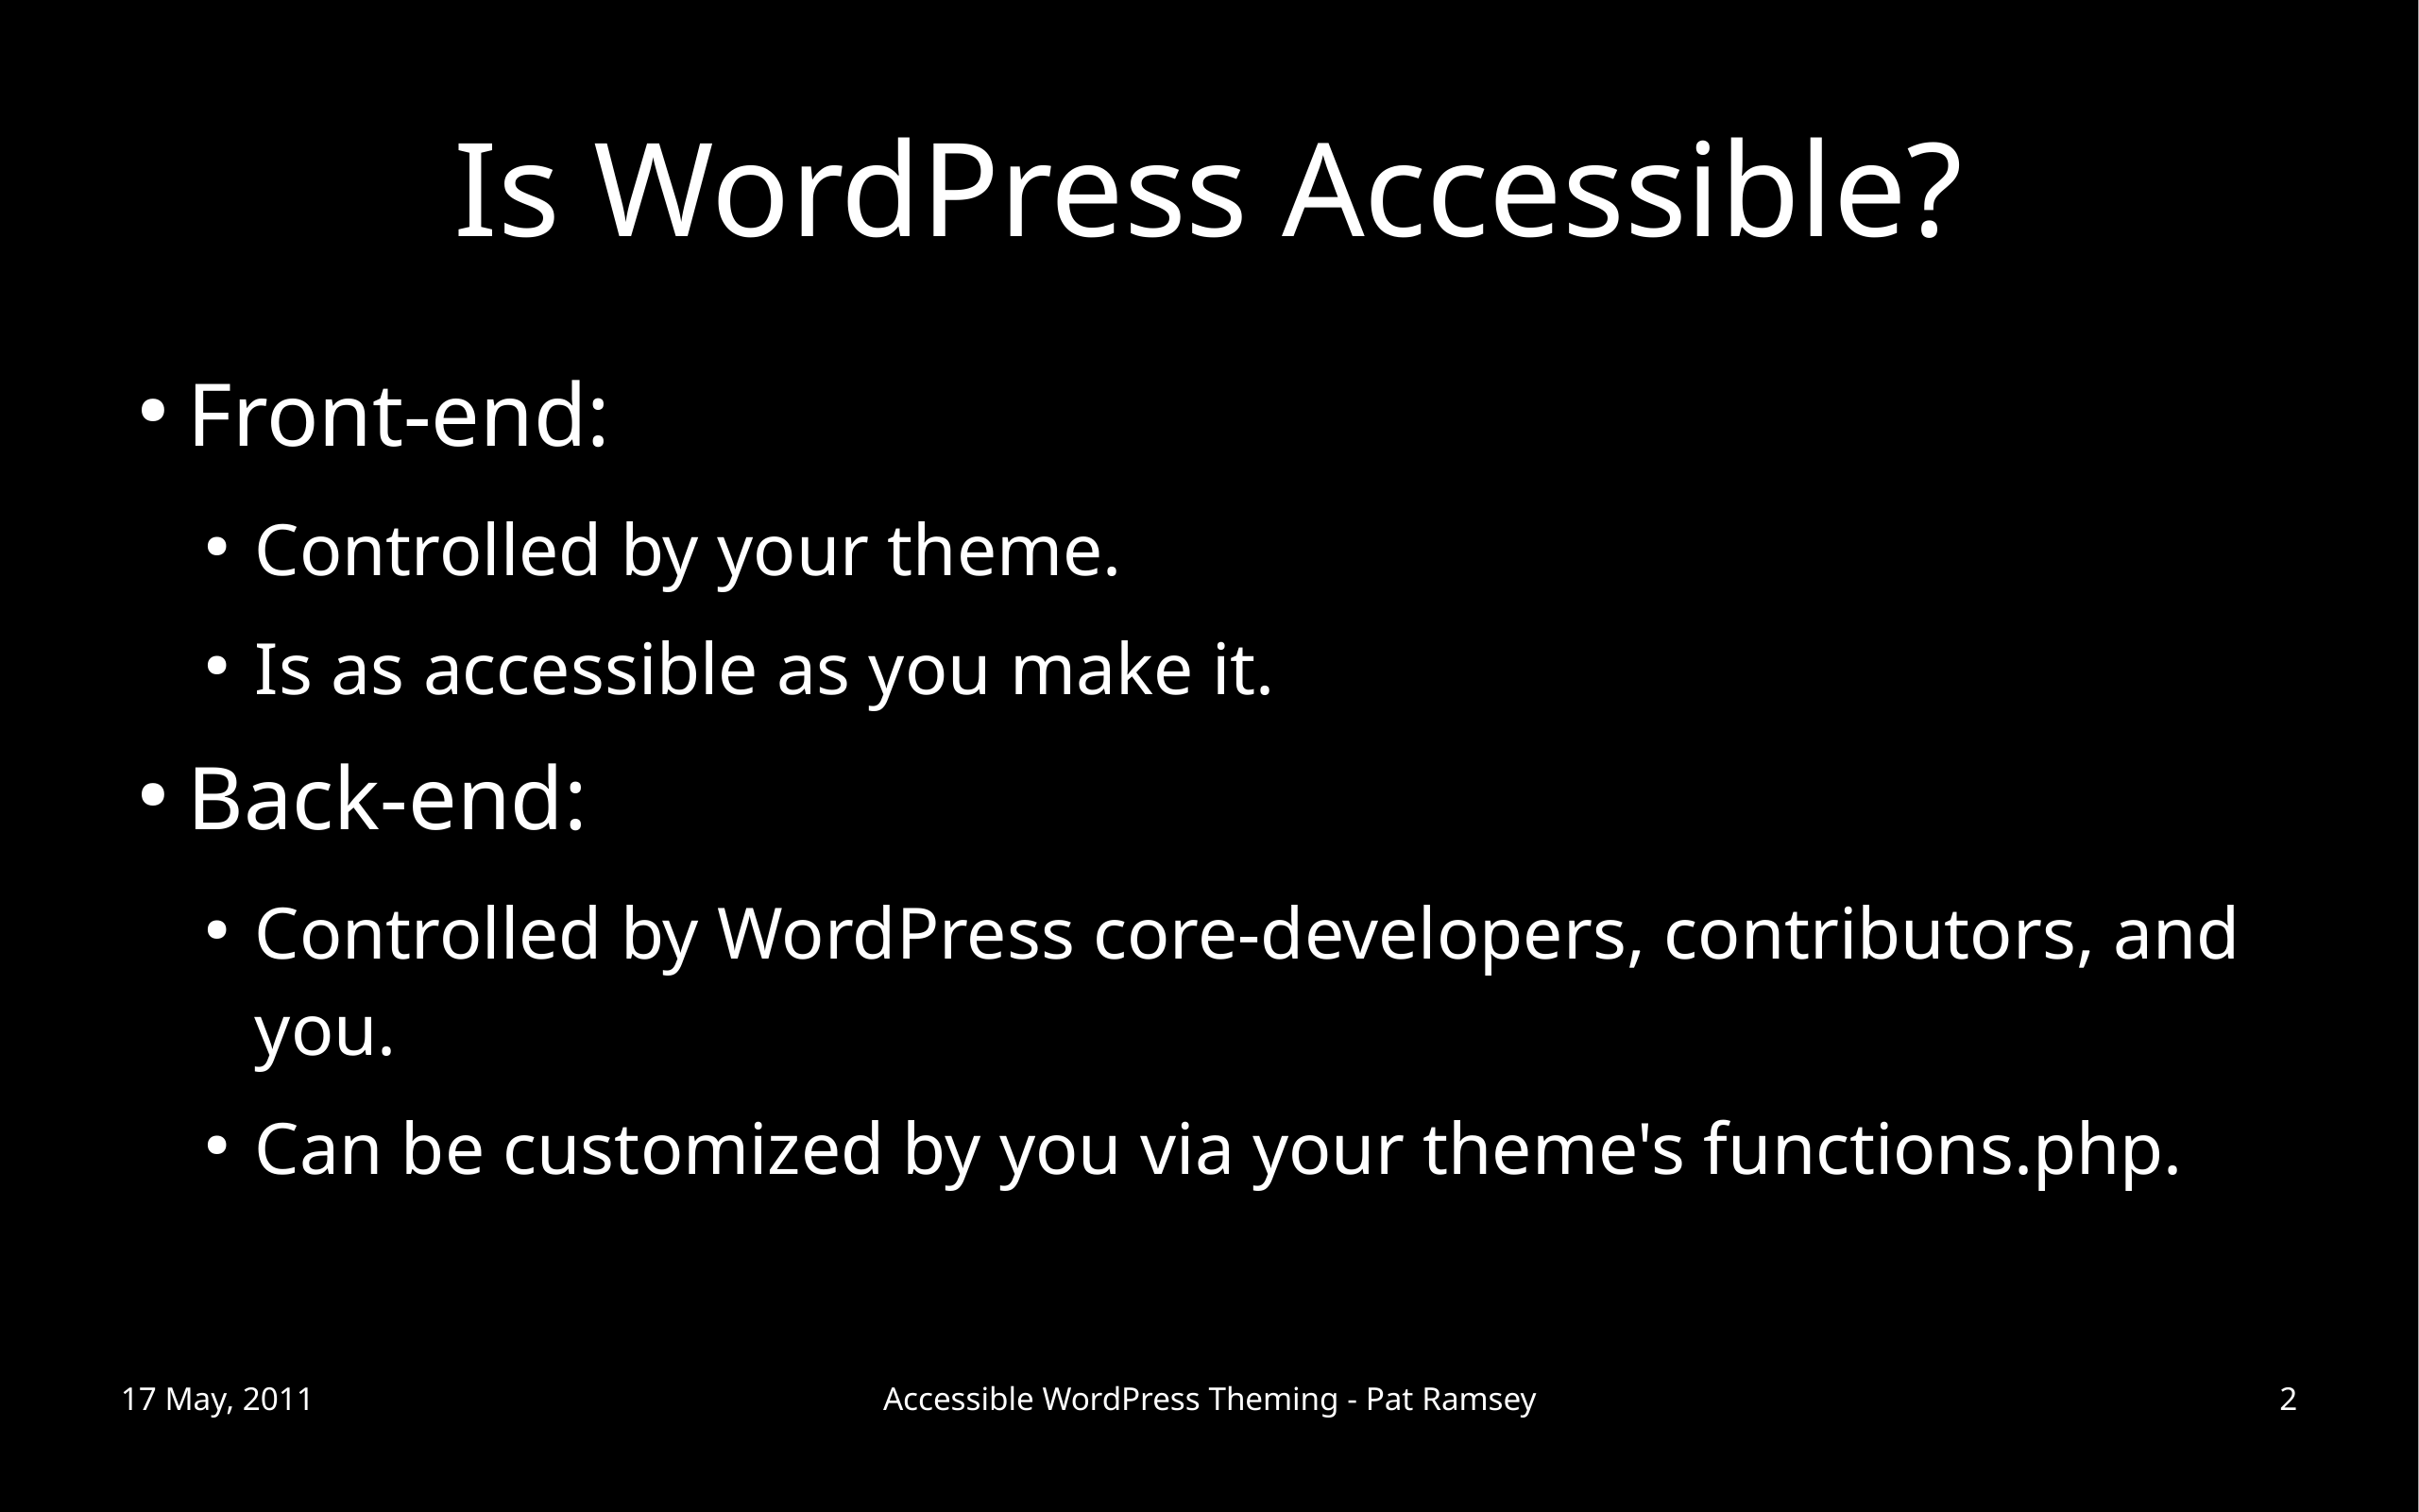

# Is WordPress Accessible?
Front-end:
Controlled by your theme.
Is as accessible as you make it.
Back-end:
Controlled by WordPress core-developers, contributors, and you.
Can be customized by you via your theme's functions.php.
17 May, 2011
Accessible WordPress Theming - Pat Ramsey
2